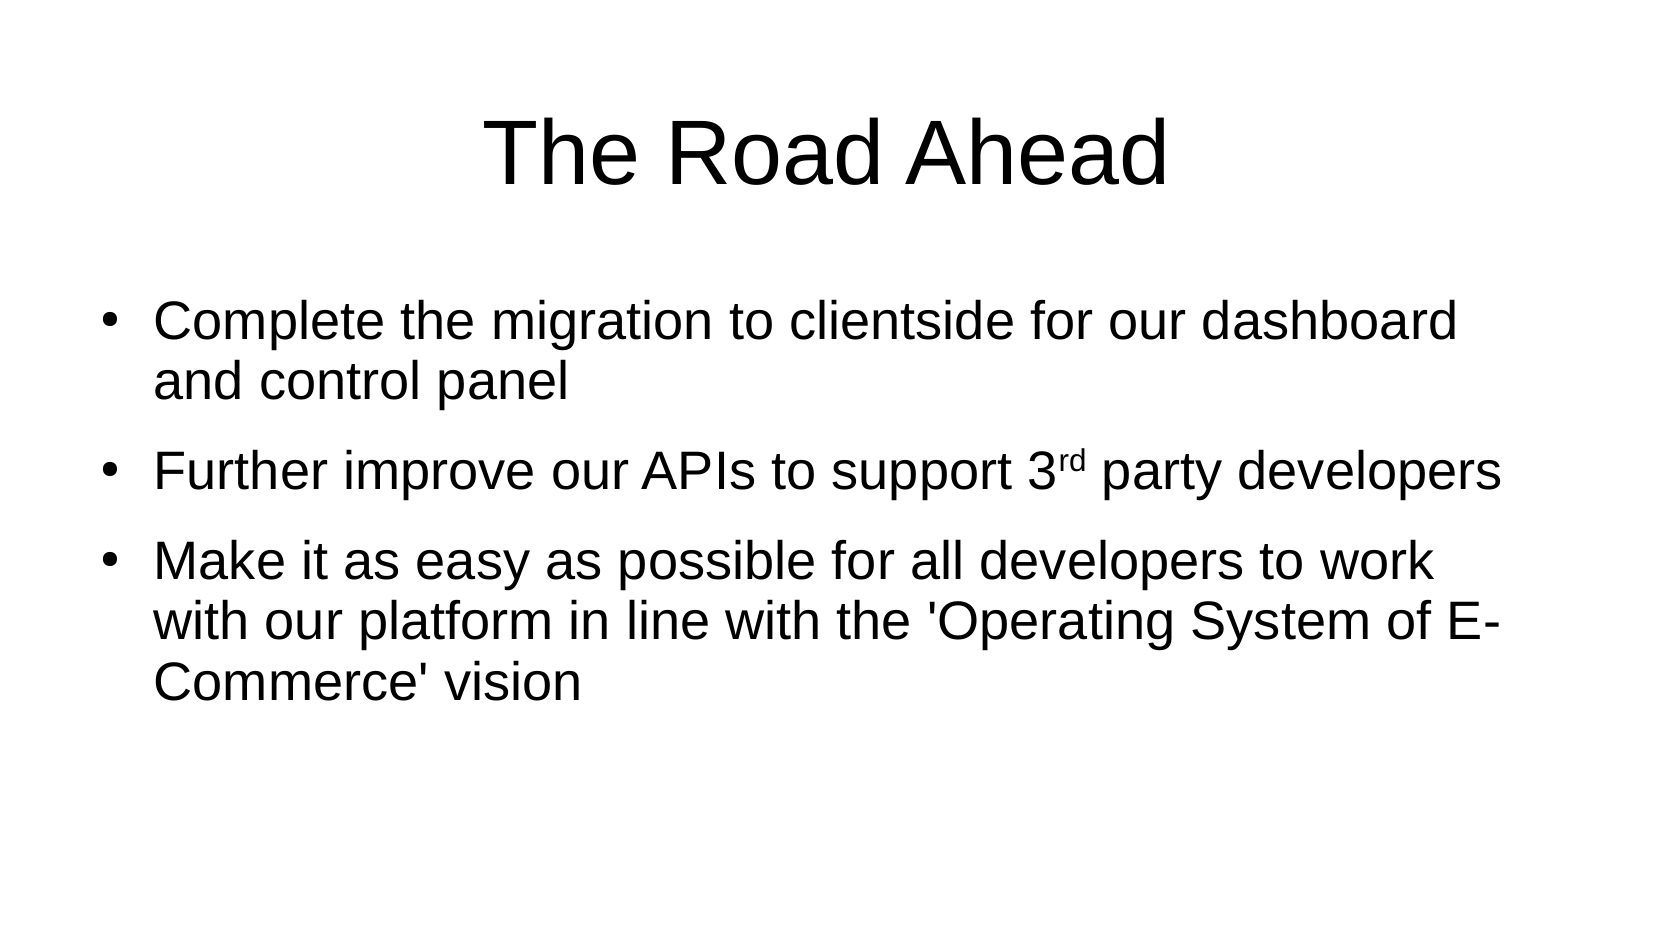

# The Road Ahead
Complete the migration to clientside for our dashboard and control panel
Further improve our APIs to support 3rd party developers
Make it as easy as possible for all developers to work with our platform in line with the 'Operating System of E-Commerce' vision